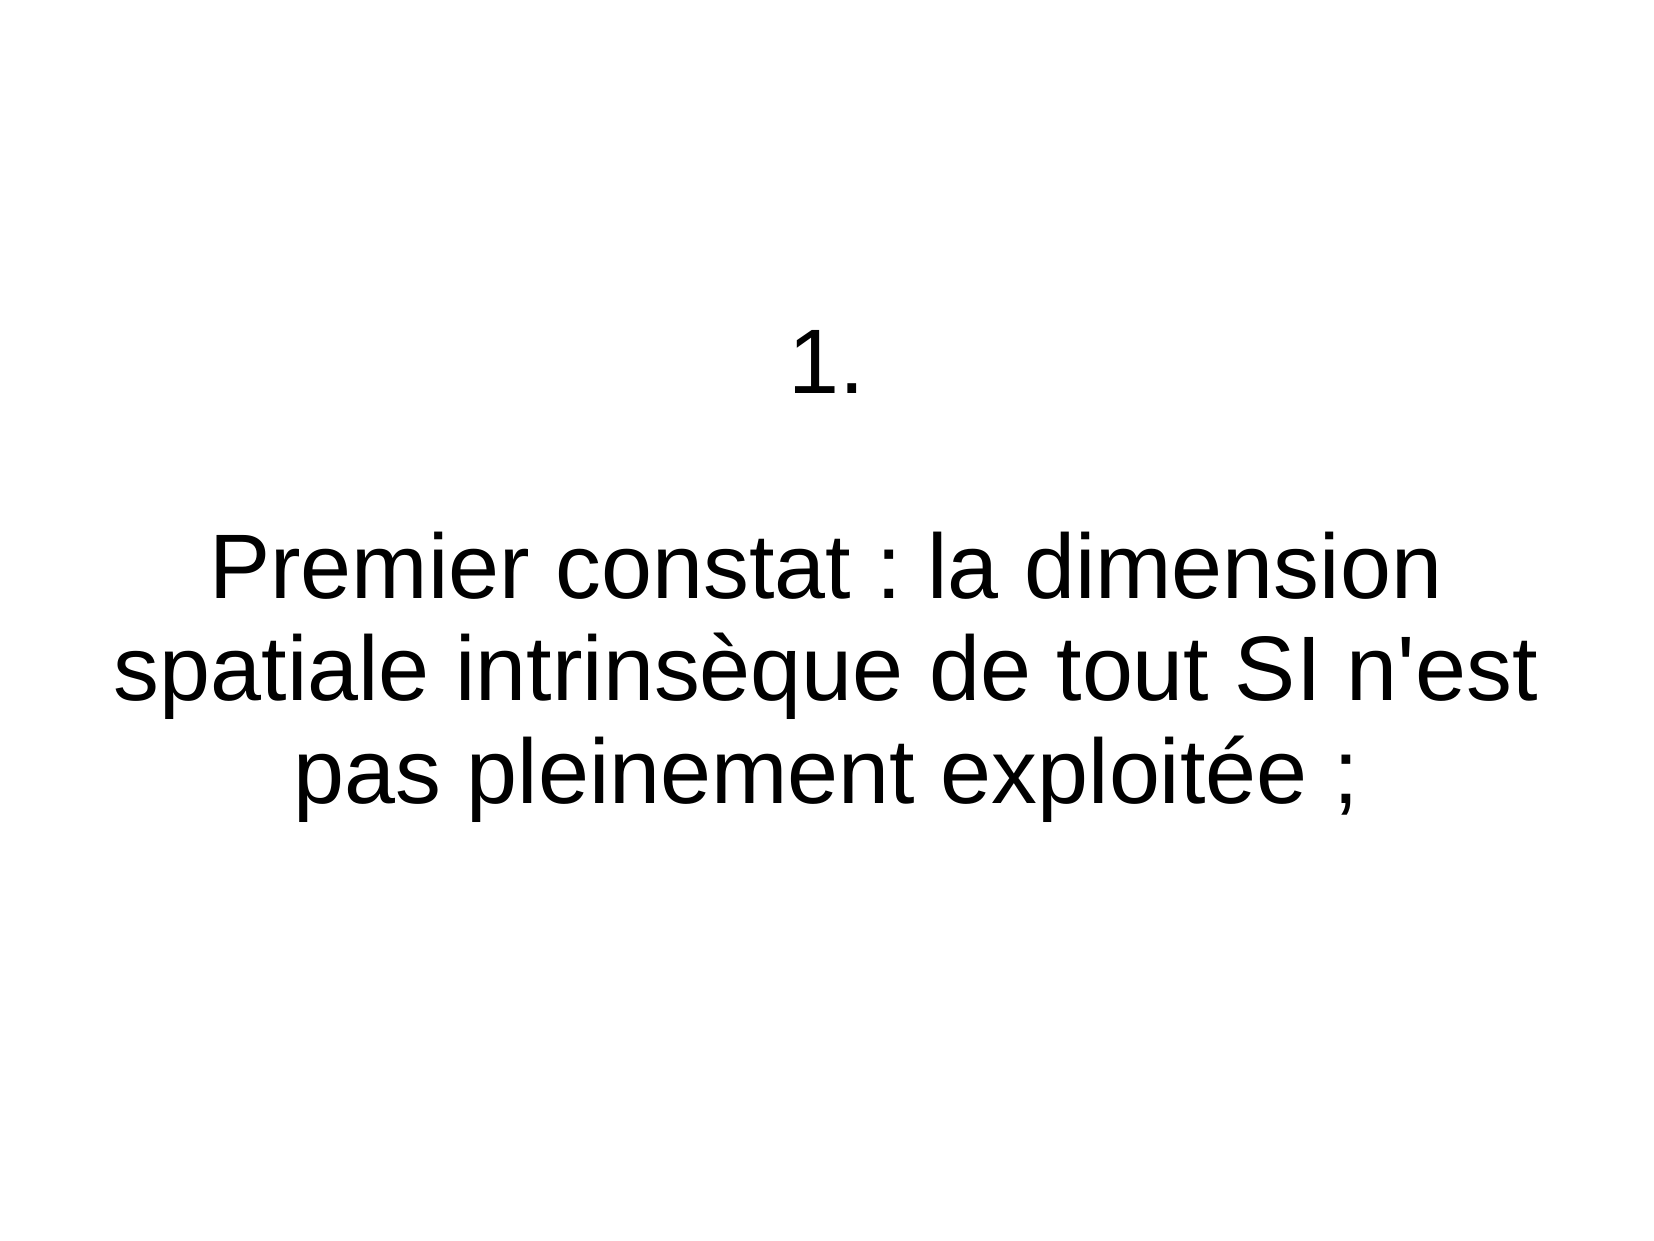

# 1. Premier constat : la dimension spatiale intrinsèque de tout SI n'est pas pleinement exploitée ;